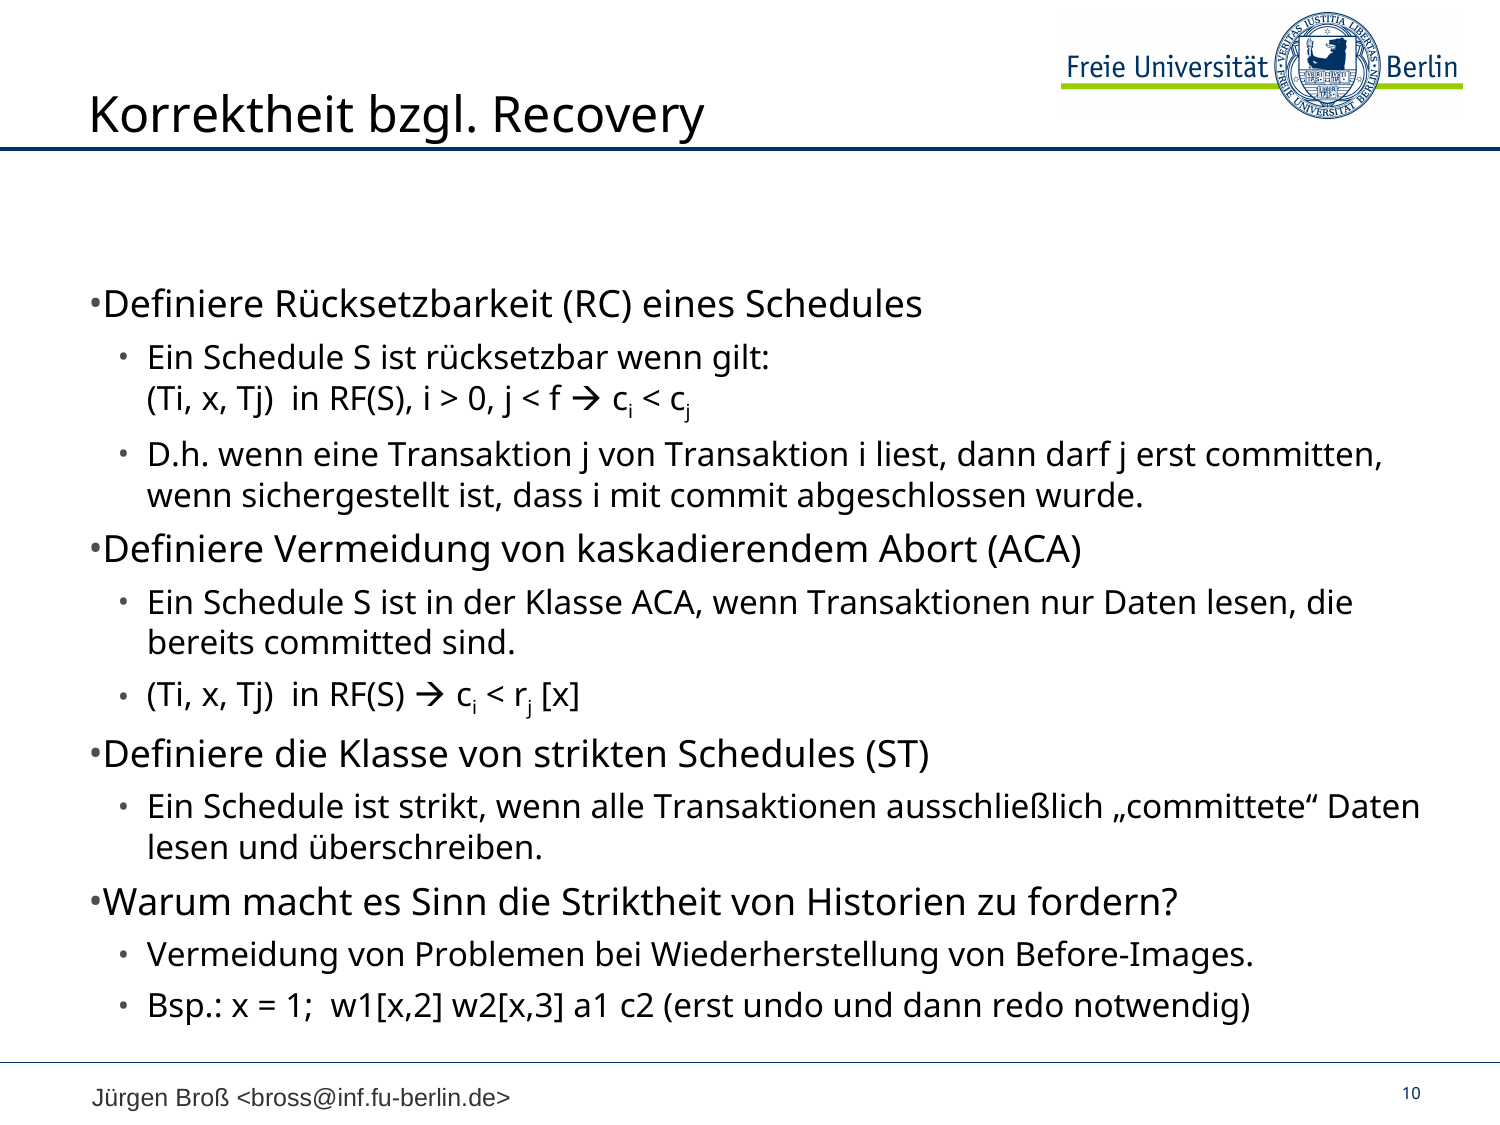

# Korrektheit bzgl. Recovery
Definiere Rücksetzbarkeit (RC) eines Schedules
Ein Schedule S ist rücksetzbar wenn gilt:
(Ti, x, Tj) in RF(S), i > 0, j < f  ci < cj
D.h. wenn eine Transaktion j von Transaktion i liest, dann darf j erst committen, wenn sichergestellt ist, dass i mit commit abgeschlossen wurde.
Definiere Vermeidung von kaskadierendem Abort (ACA)
Ein Schedule S ist in der Klasse ACA, wenn Transaktionen nur Daten lesen, die bereits committed sind.
(Ti, x, Tj) in RF(S)  ci < rj [x]
Definiere die Klasse von strikten Schedules (ST)
Ein Schedule ist strikt, wenn alle Transaktionen ausschließlich „committete“ Daten lesen und überschreiben.
Warum macht es Sinn die Striktheit von Historien zu fordern?
Vermeidung von Problemen bei Wiederherstellung von Before-Images.
Bsp.: x = 1; w1[x,2] w2[x,3] a1 c2 (erst undo und dann redo notwendig)